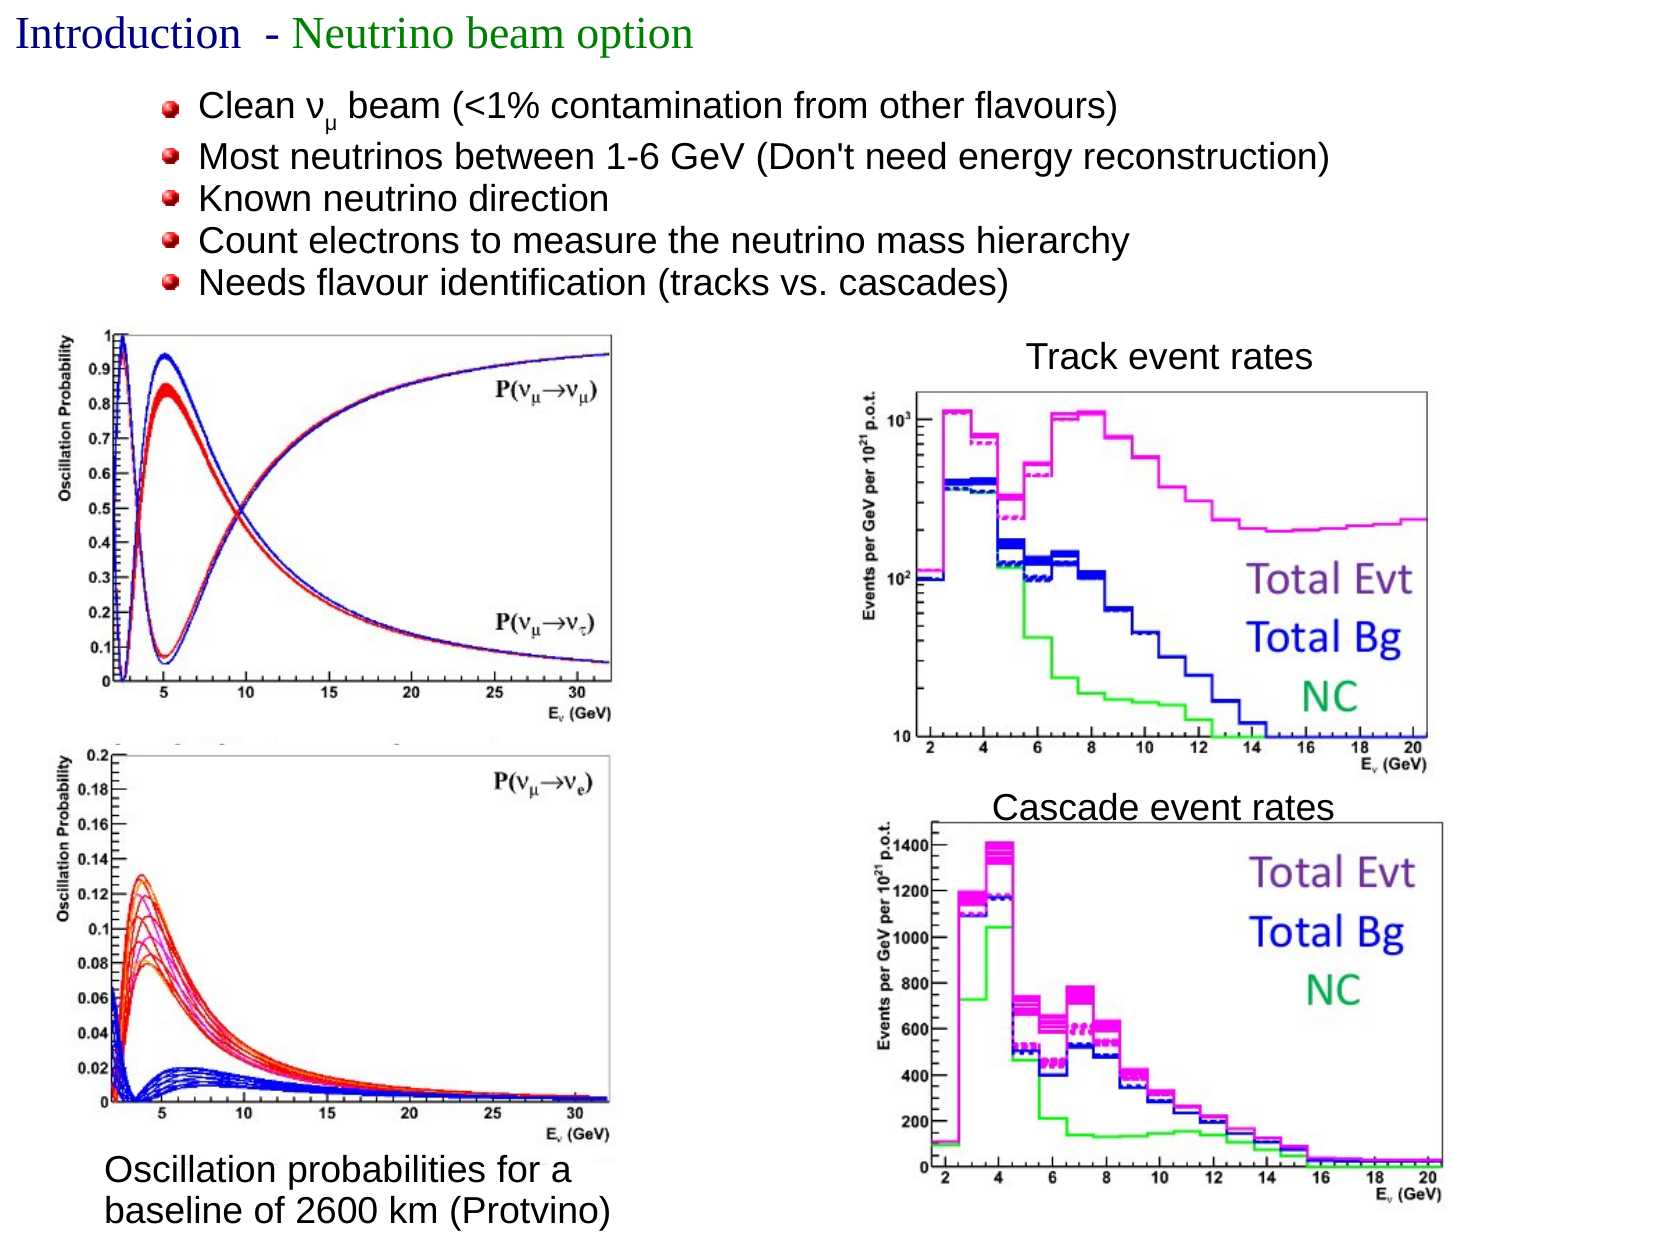

Introduction - Neutrino beam option
Clean νμ beam (<1% contamination from other flavours)
Most neutrinos between 1-6 GeV (Don't need energy reconstruction)
Known neutrino direction
Count electrons to measure the neutrino mass hierarchy
Needs flavour identification (tracks vs. cascades)
Track event rates
Cascade event rates
Oscillation probabilities for a baseline of 2600 km (Protvino)